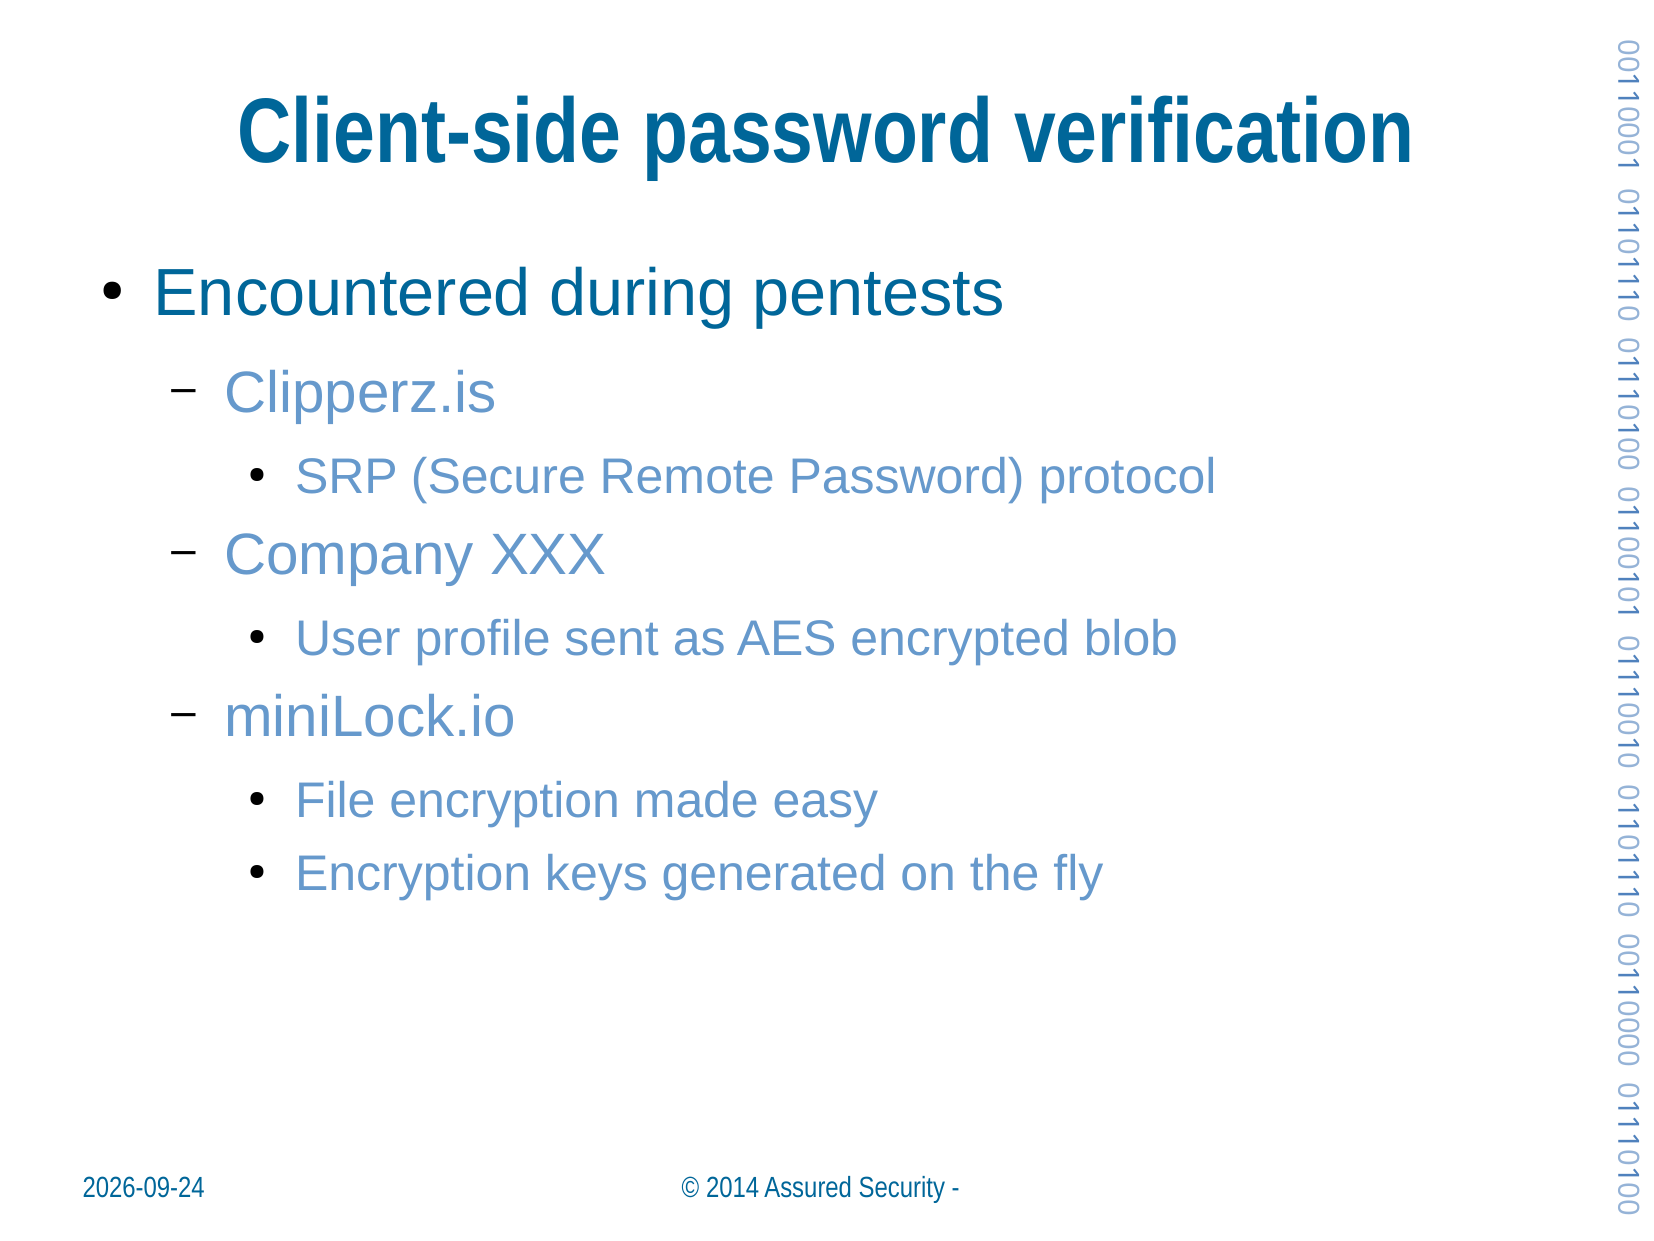

# Client-side password verification
Encountered during pentests
Clipperz.is
SRP (Secure Remote Password) protocol
Company XXX
User profile sent as AES encrypted blob
miniLock.io
File encryption made easy
Encryption keys generated on the fly